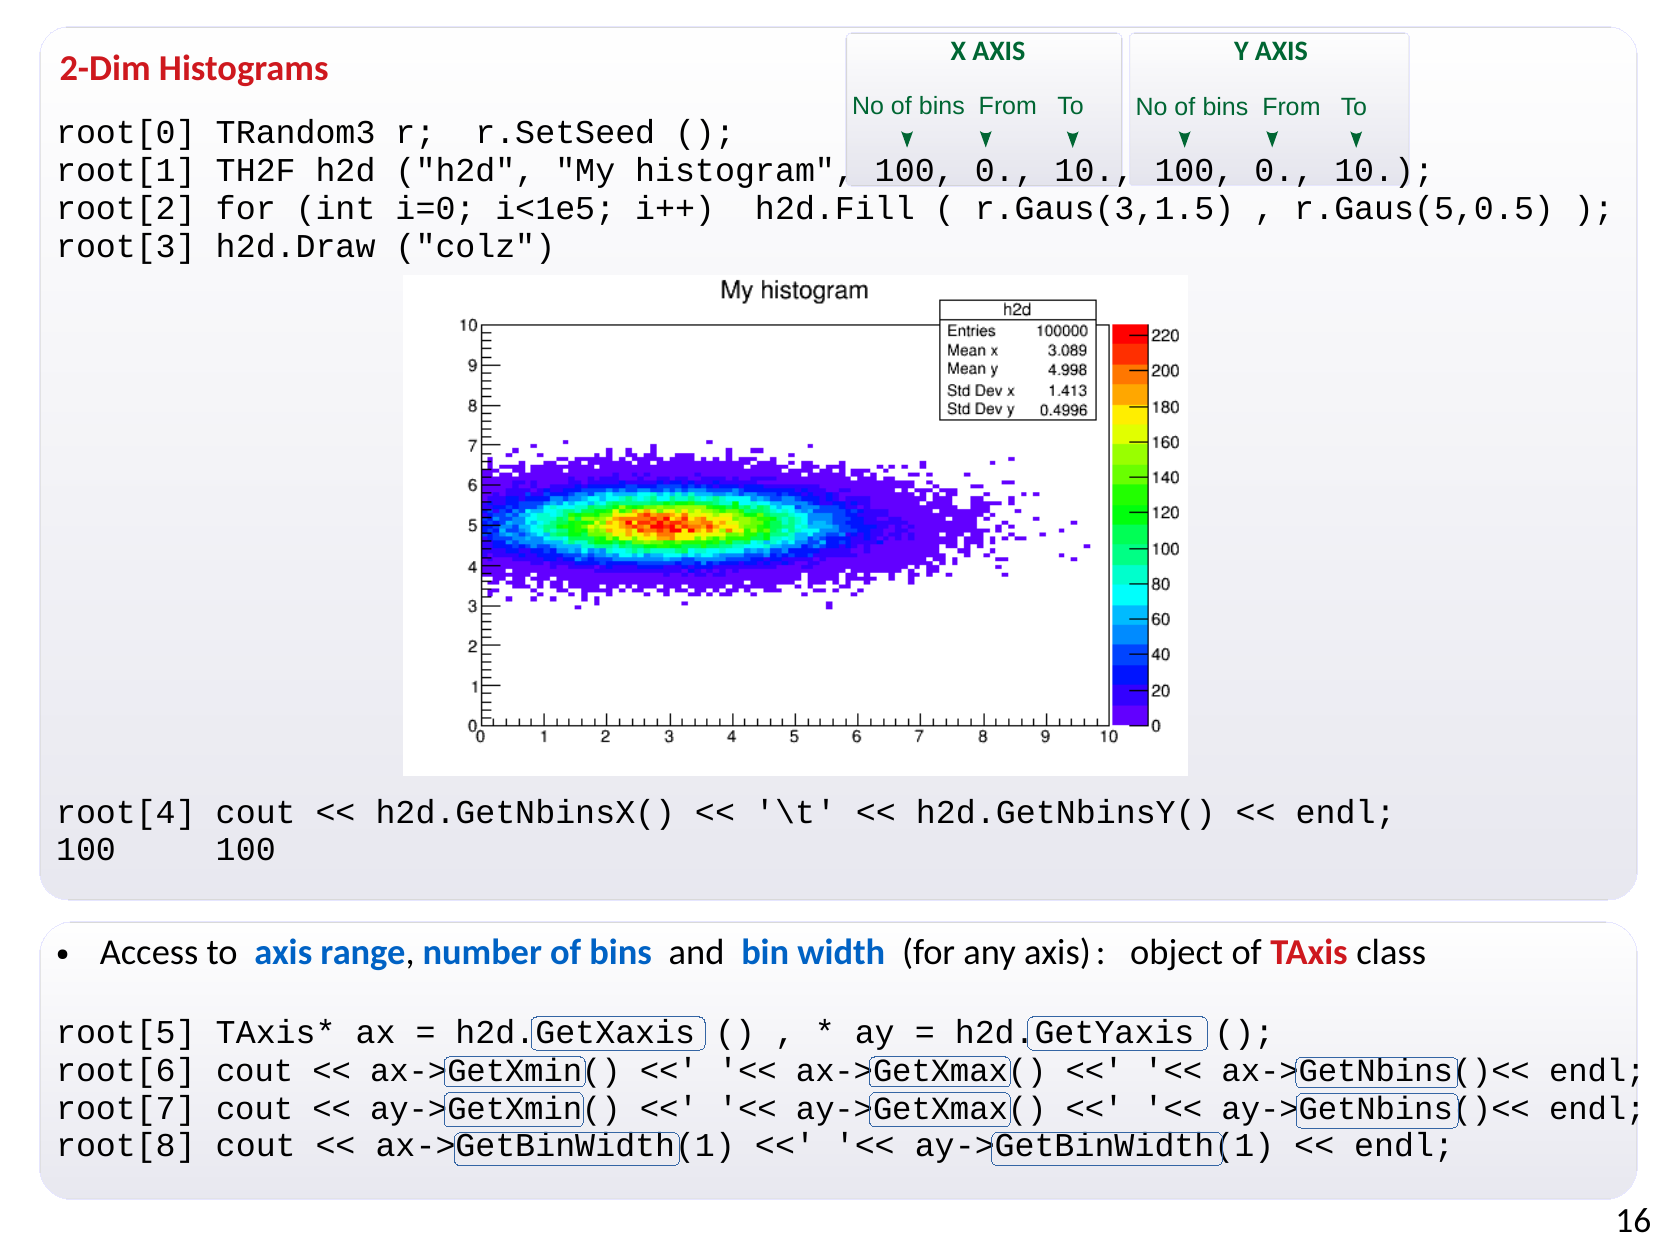

X AXIS
Y AXIS
2-Dim Histograms
No of bins From To
No of bins From To
root[0] TRandom3 r; r.SetSeed ();
root[1] TH2F h2d ("h2d", "My histogram", 100, 0., 10., 100, 0., 10.);
root[2] for (int i=0; i<1e5; i++) h2d.Fill ( r.Gaus(3,1.5) , r.Gaus(5,0.5) );
root[3] h2d.Draw ("colz")
root[4] cout << h2d.GetNbinsX() << '\t' << h2d.GetNbinsY() << endl;
100 100
 Access to axis range, number of bins and bin width (for any axis) : object of TAxis class
root[5] TAxis* ax = h2d.GetXaxis () , * ay = h2d.GetYaxis ();
root[6] cout << ax->GetXmin() <<' '<< ax->GetXmax() <<' '<< ax->GetNbins()<< endl;
root[7] cout << ay->GetXmin() <<' '<< ay->GetXmax() <<' '<< ay->GetNbins()<< endl;
root[8] cout << ax->GetBinWidth(1) <<' '<< ay->GetBinWidth(1) << endl;